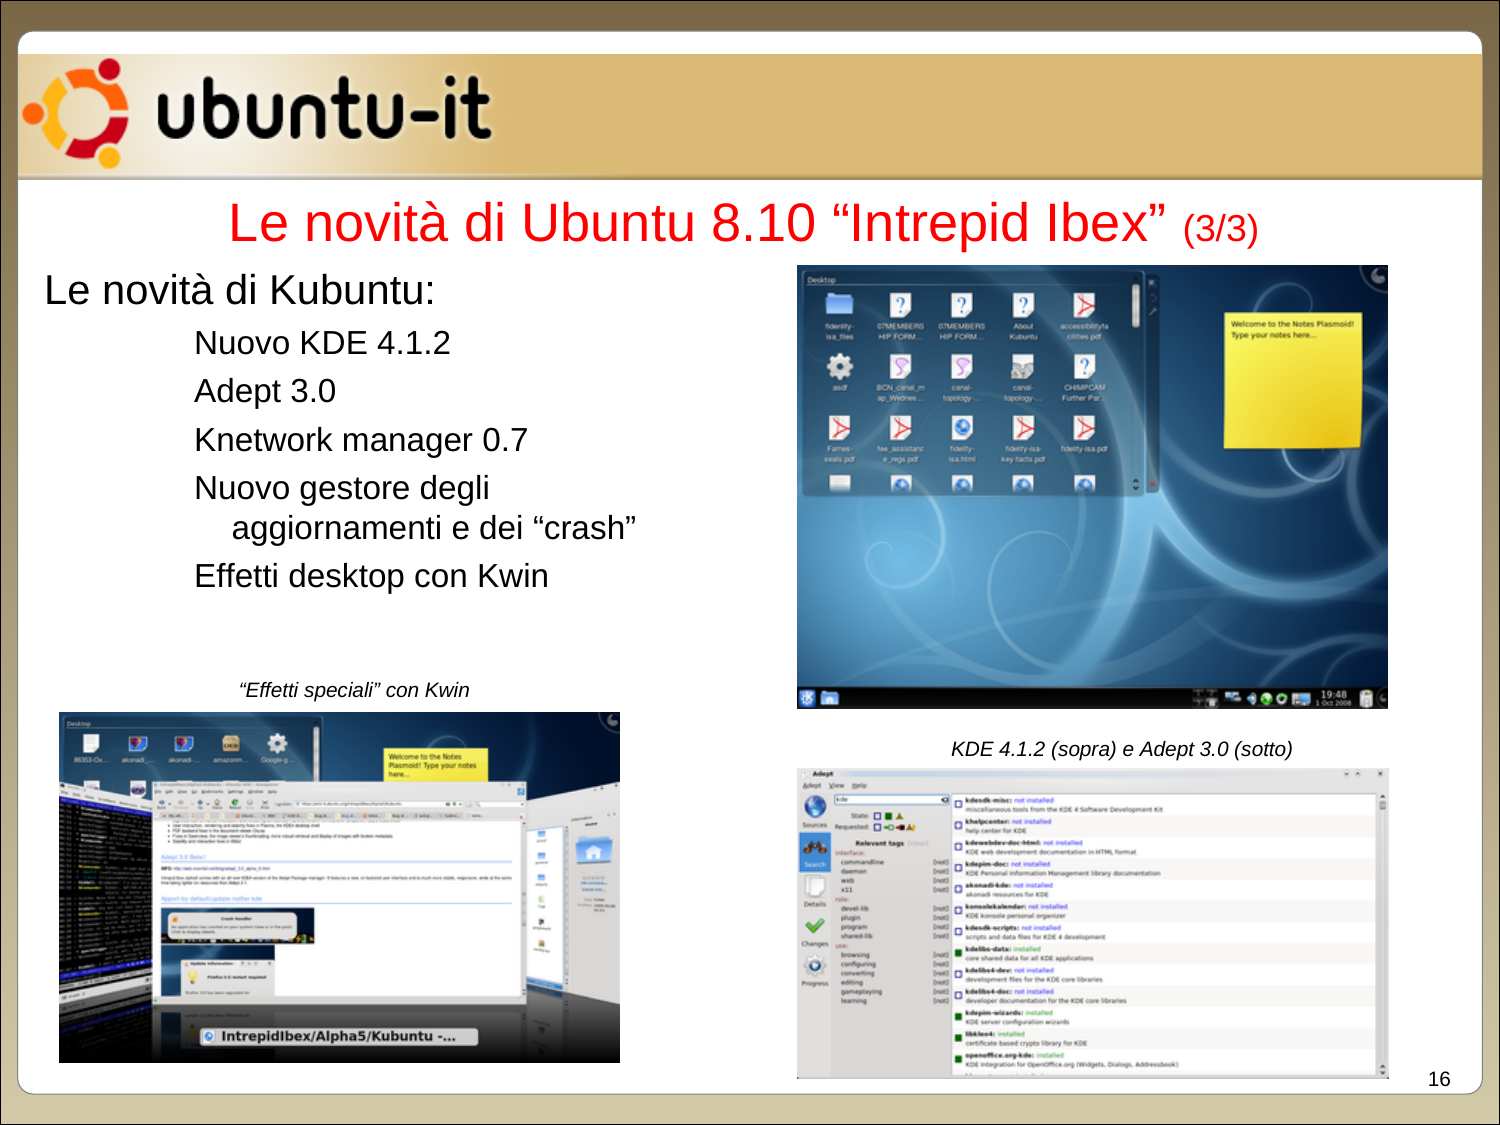

# Le novità di Ubuntu 8.10 “Intrepid Ibex” (3/3)
Le novità di Kubuntu:
Nuovo KDE 4.1.2
Adept 3.0
Knetwork manager 0.7
Nuovo gestore degli aggiornamenti e dei “crash”
Effetti desktop con Kwin
“Effetti speciali” con Kwin
KDE 4.1.2 (sopra) e Adept 3.0 (sotto)
16